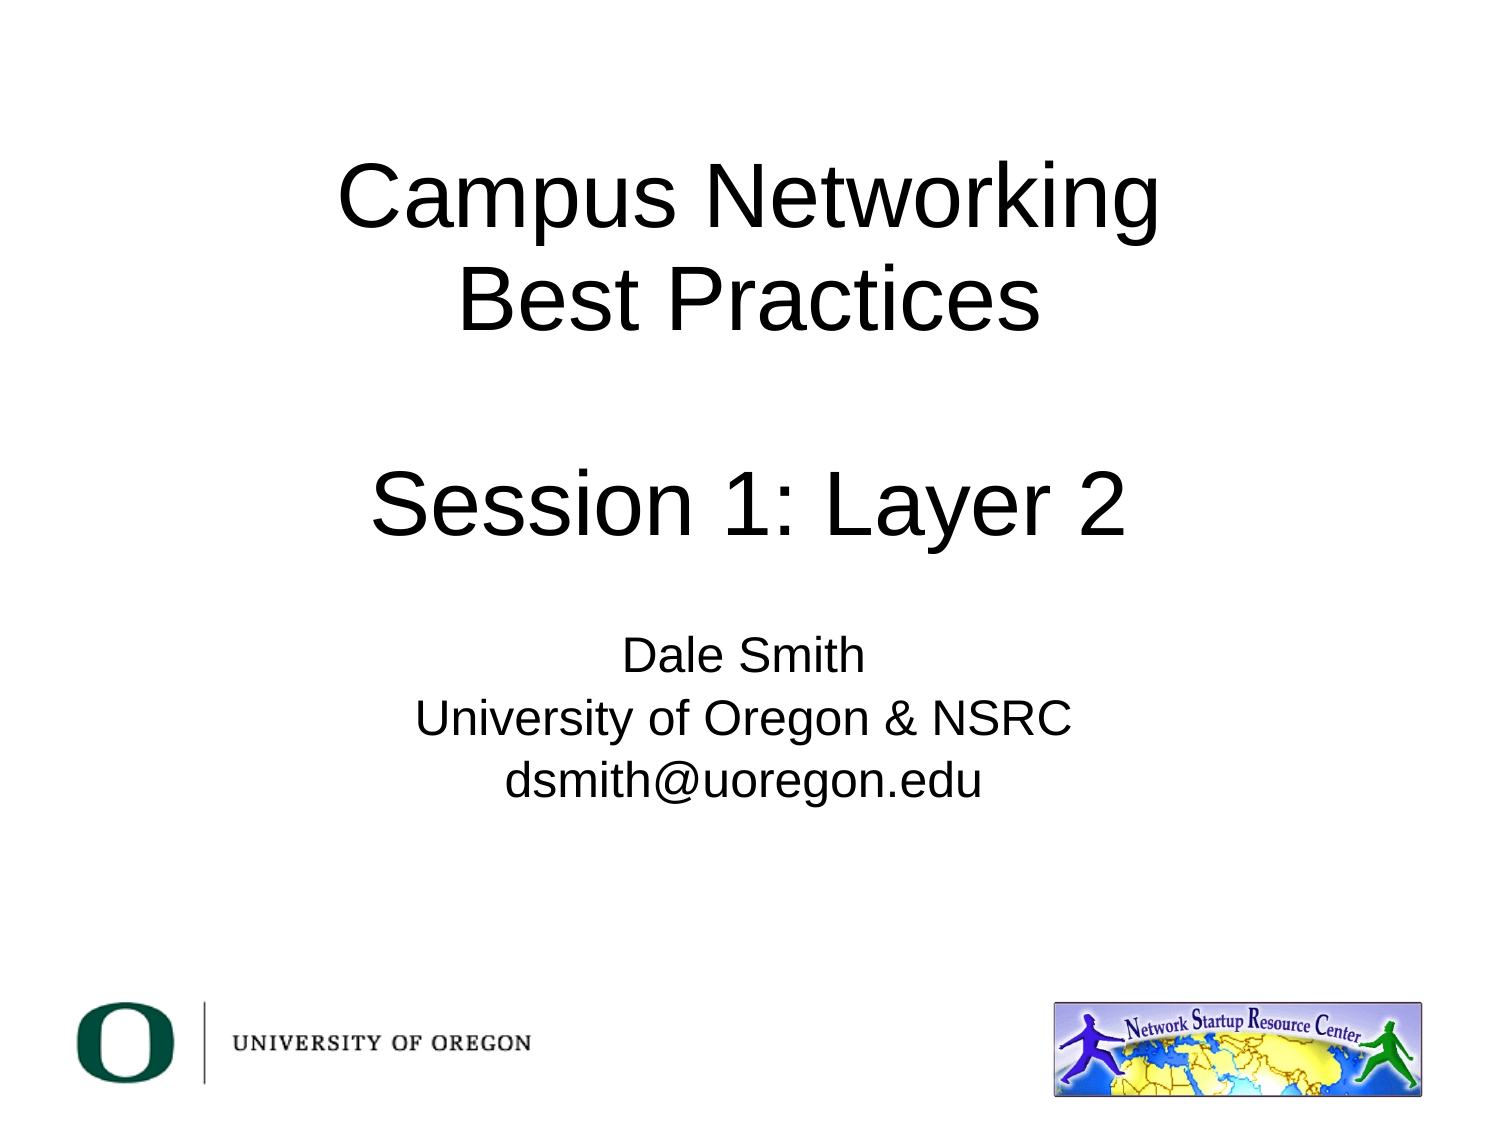

# Campus Networking Best Practices Session 1: Layer 2
Dale Smith
University of Oregon & NSRC
dsmith@uoregon.edu